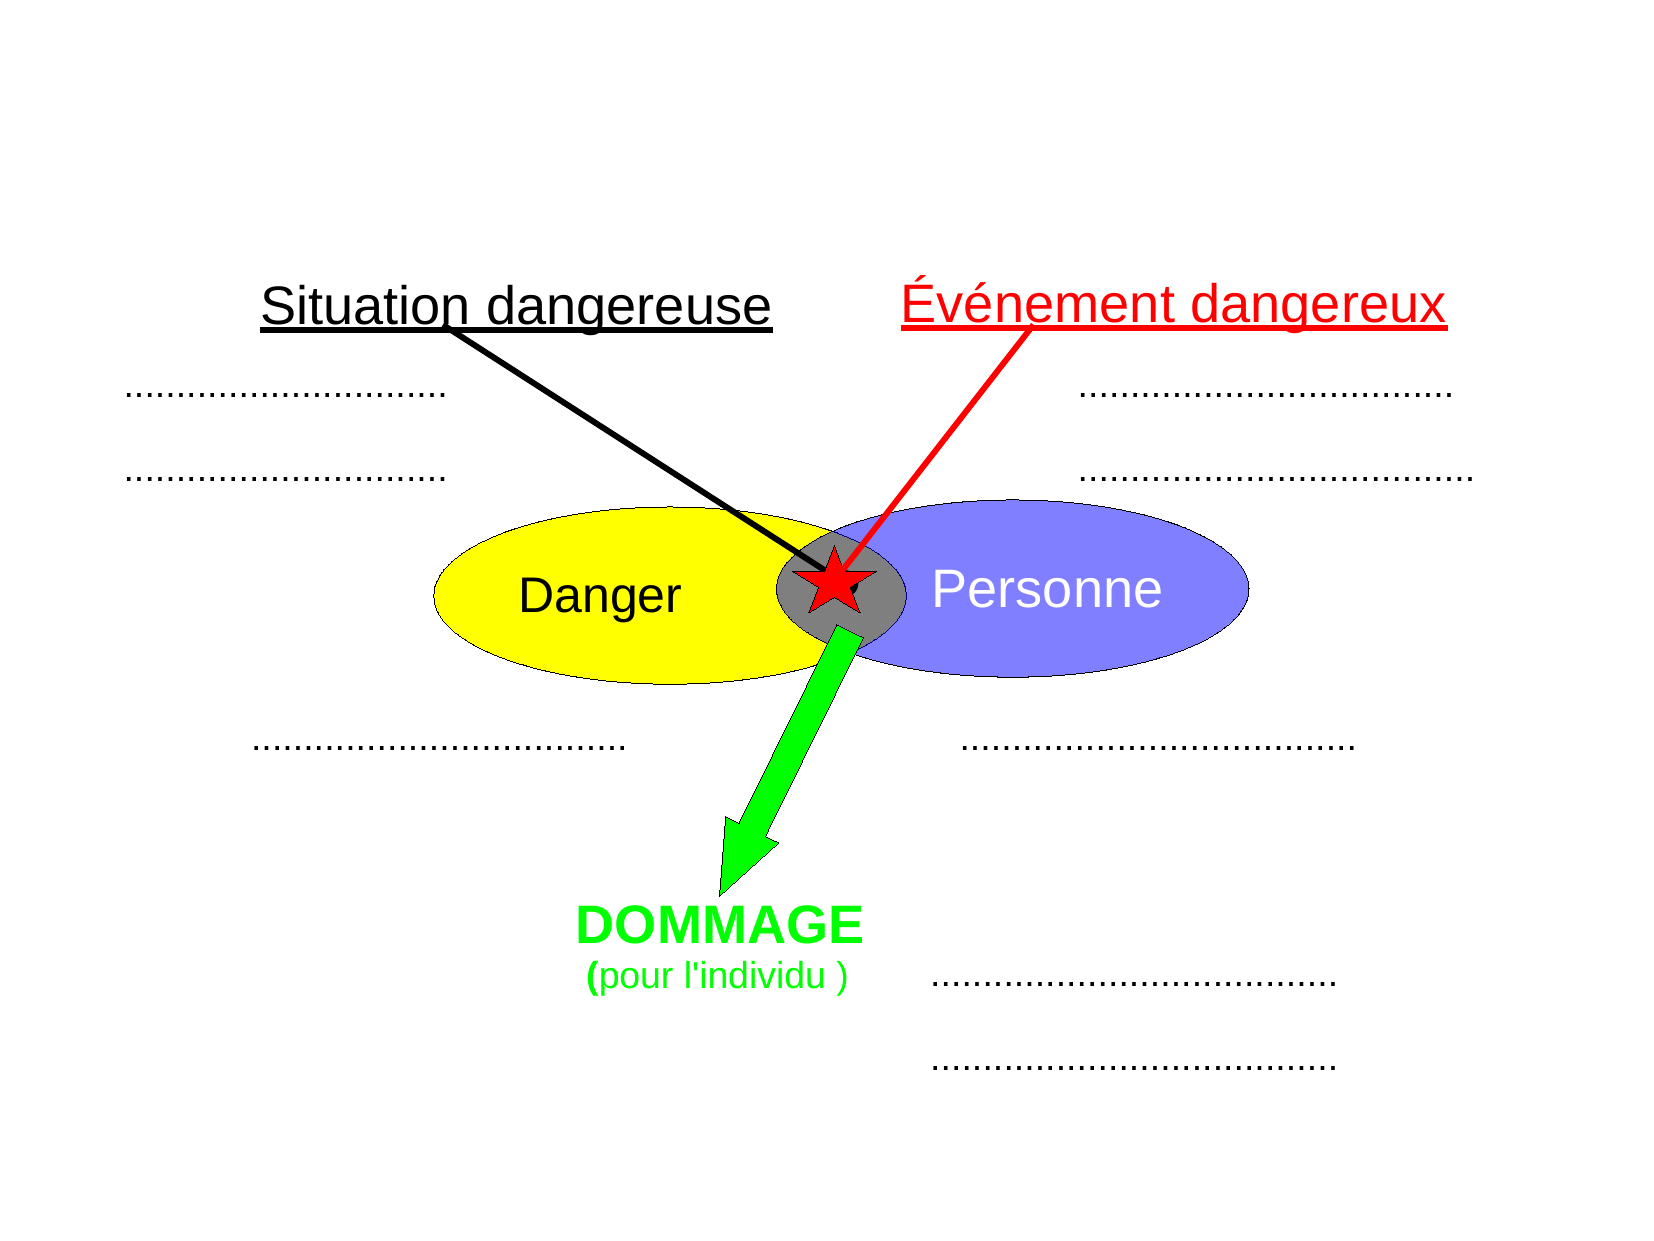

Événement dangereux
Situation dangereuse
...............................
...............................
....................................
......................................
Personne
Danger
....................................
......................................
DOMMAGE
 (pour l'individu )
.......................................
.......................................